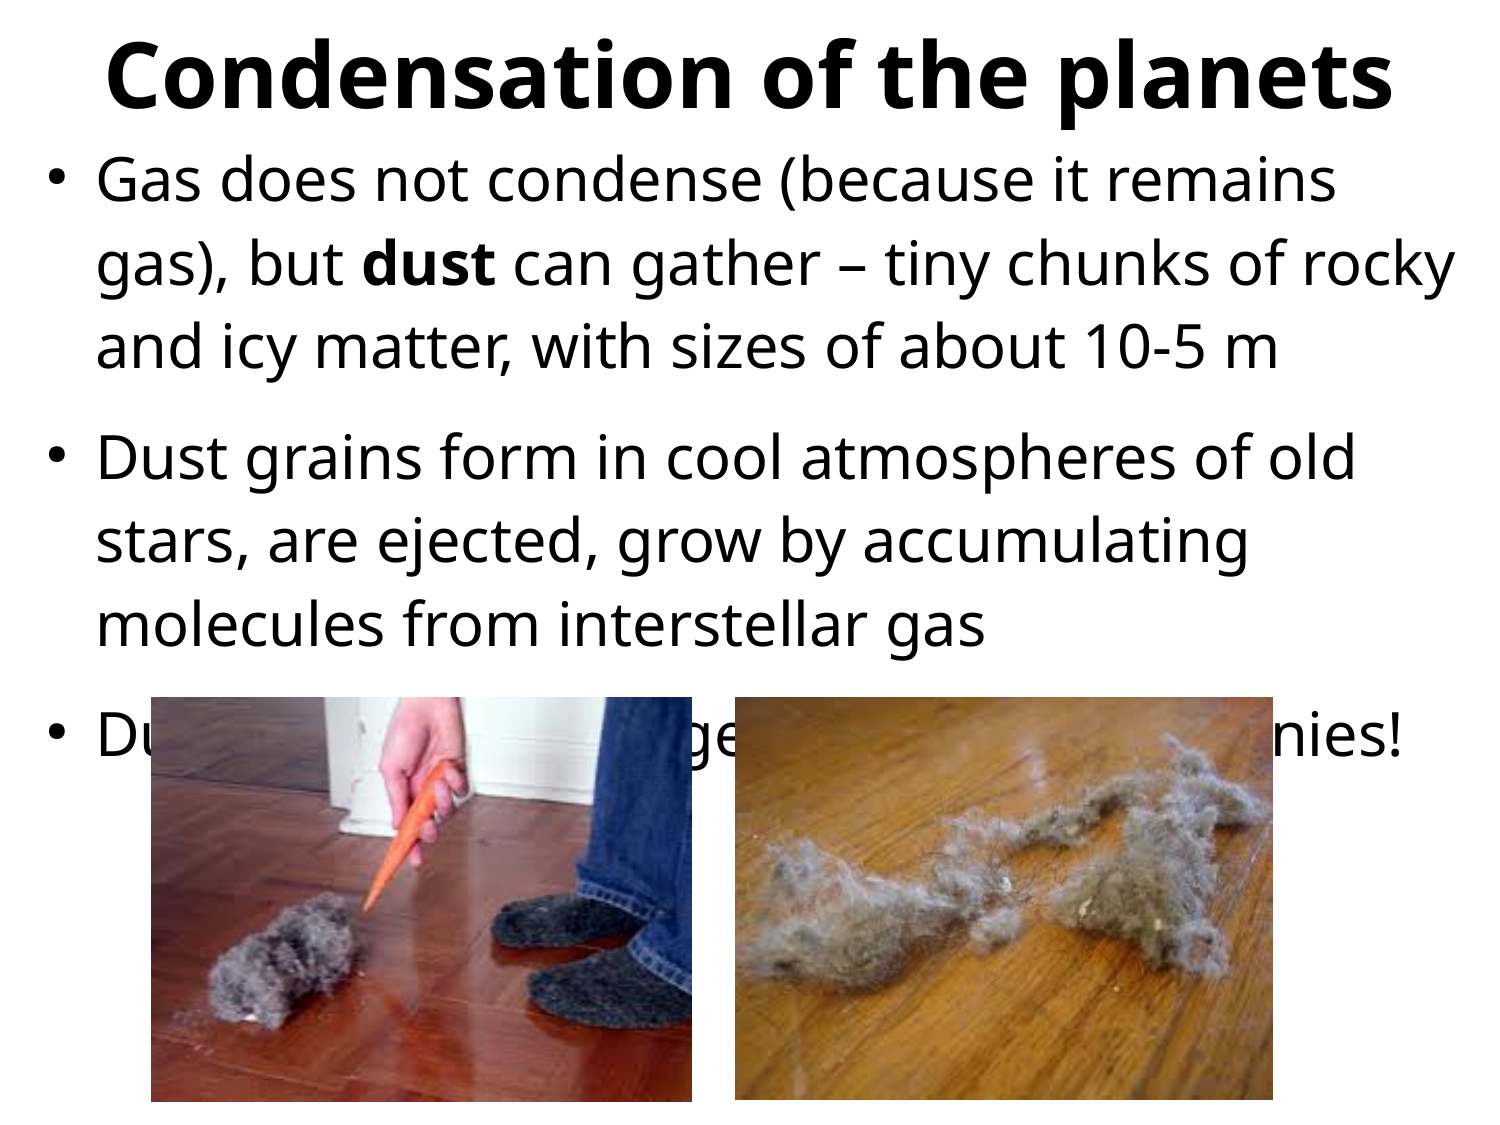

# Condensation of the planets
Gas does not condense (because it remains gas), but dust can gather – tiny chunks of rocky and icy matter, with sizes of about 10-5 m
Dust grains form in cool atmospheres of old stars, are ejected, grow by accumulating molecules from interstellar gas
Dust collects into larger bodies: dust bunnies!